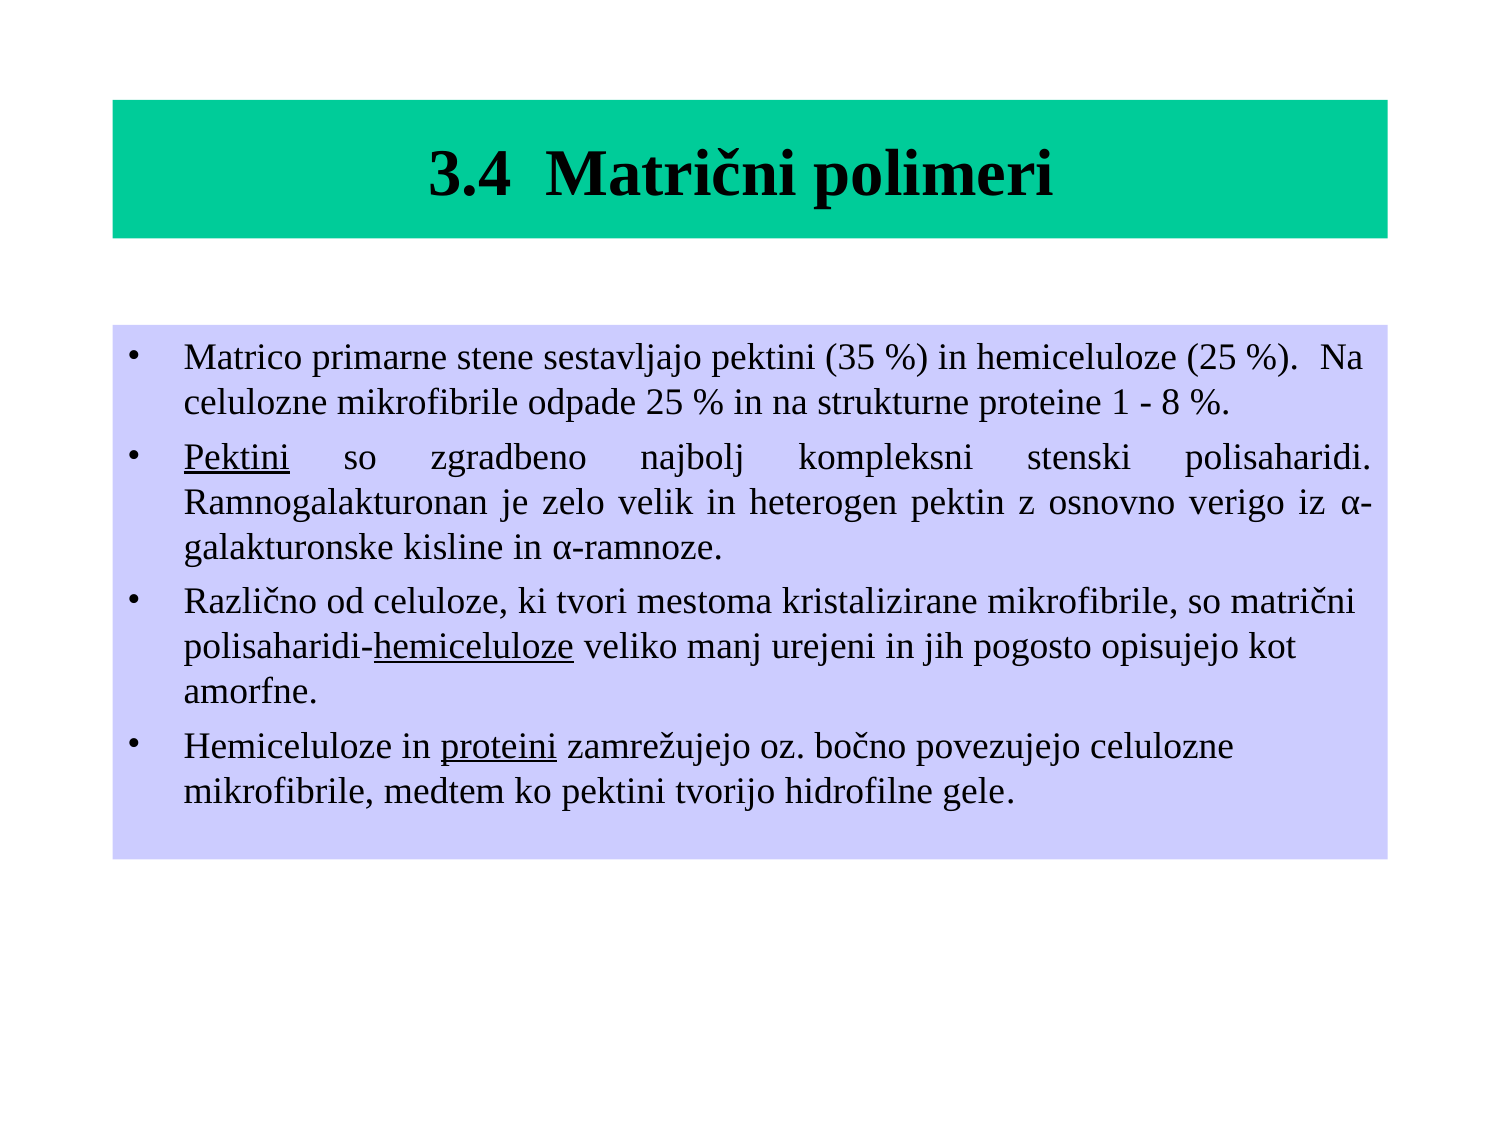

# 3.4 Matrični polimeri
Matrico primarne stene sestavljajo pektini (35 %) in hemiceluloze (25 %). Na celulozne mikrofibrile odpade 25 % in na strukturne proteine 1 - 8 %.
Pektini so zgradbeno najbolj kompleksni stenski polisaharidi. Ramnogalakturonan je zelo velik in heterogen pektin z osnovno verigo iz α-galakturonske kisline in α-ramnoze.
Različno od celuloze, ki tvori mestoma kristalizirane mikrofibrile, so matrični polisaharidi-hemiceluloze veliko manj urejeni in jih pogosto opisujejo kot amorfne.
Hemiceluloze in proteini zamrežujejo oz. bočno povezujejo celulozne mikrofibrile, medtem ko pektini tvorijo hidrofilne gele.